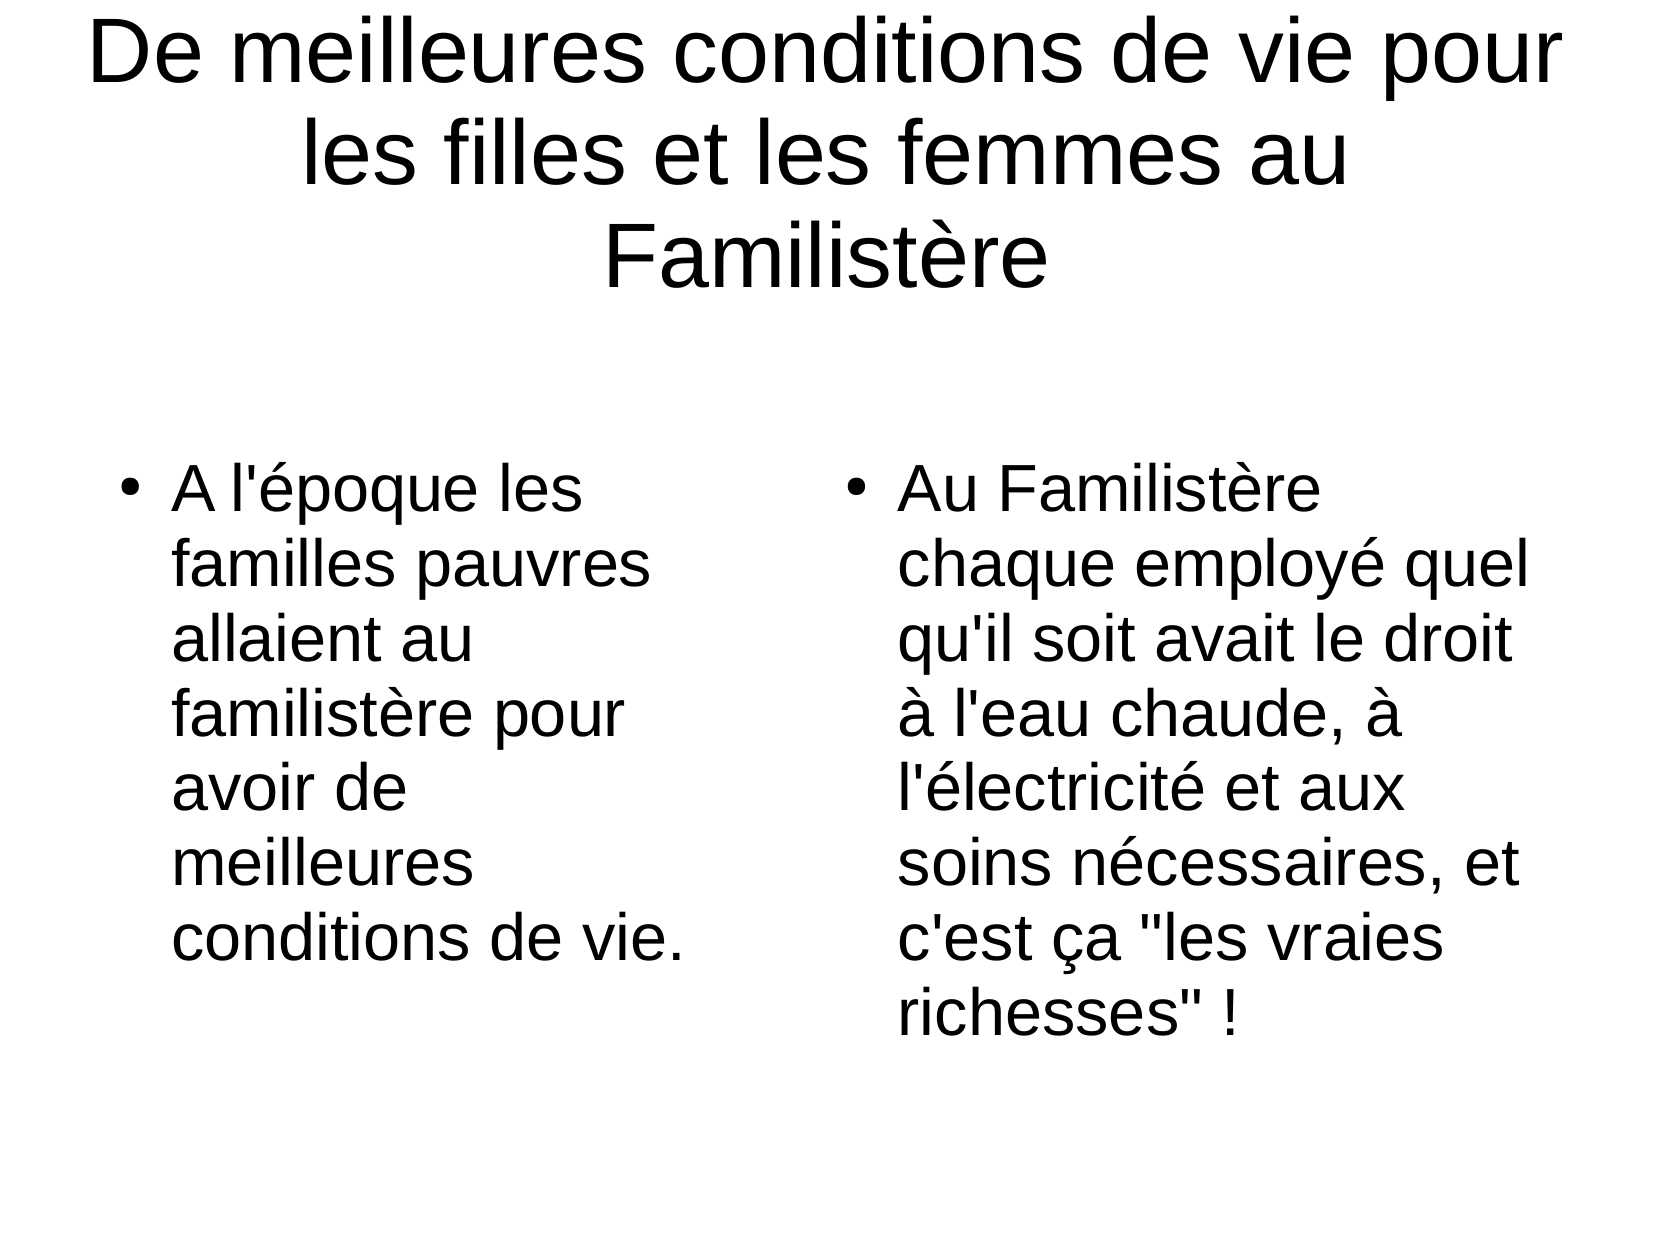

# De meilleures conditions de vie pour les filles et les femmes au Familistère
A l'époque les familles pauvres allaient au familistère pour avoir de meilleures conditions de vie.
Au Familistère chaque employé quel qu'il soit avait le droit à l'eau chaude, à l'électricité et aux soins nécessaires, et c'est ça "les vraies richesses" !